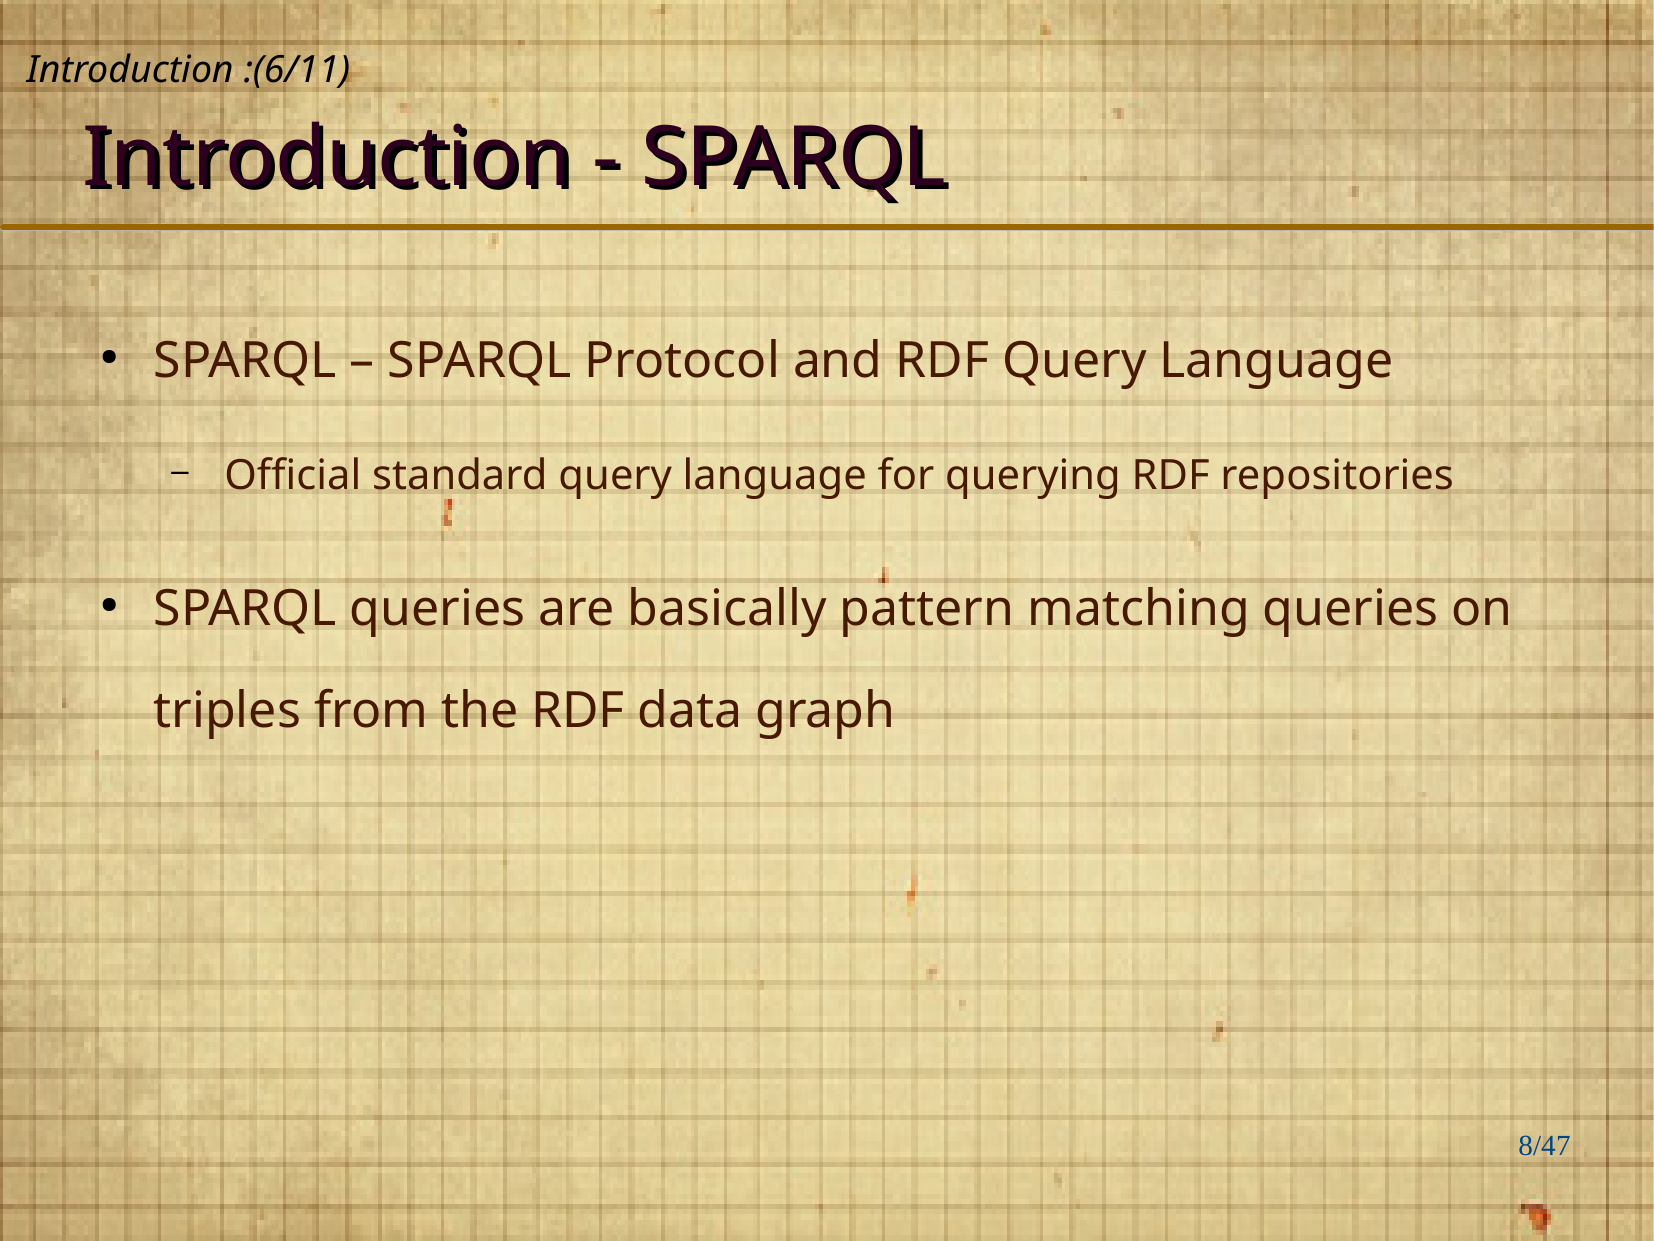

Introduction :(6/11)
# Introduction - SPARQL
SPARQL – SPARQL Protocol and RDF Query Language
Official standard query language for querying RDF repositories
SPARQL queries are basically pattern matching queries on triples from the RDF data graph
8